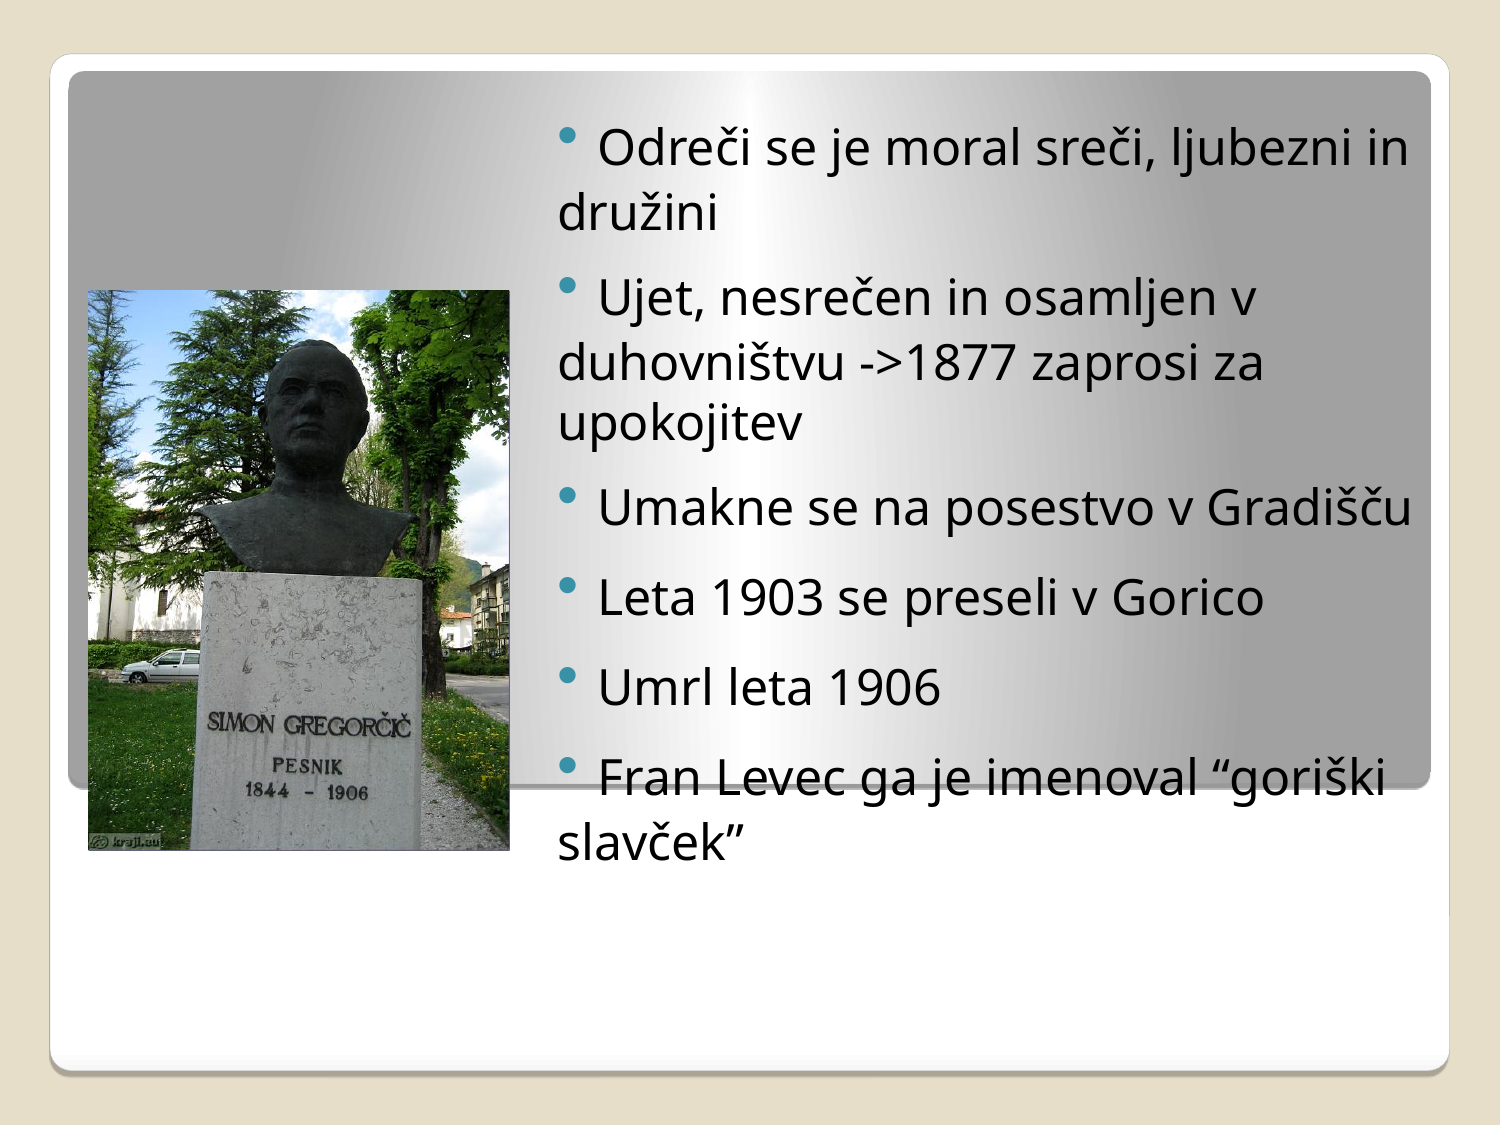

# Odreči se je moral sreči, ljubezni in družini
 Ujet, nesrečen in osamljen v duhovništvu ->1877 zaprosi za upokojitev
 Umakne se na posestvo v Gradišču
 Leta 1903 se preseli v Gorico
 Umrl leta 1906
 Fran Levec ga je imenoval “goriški slavček”